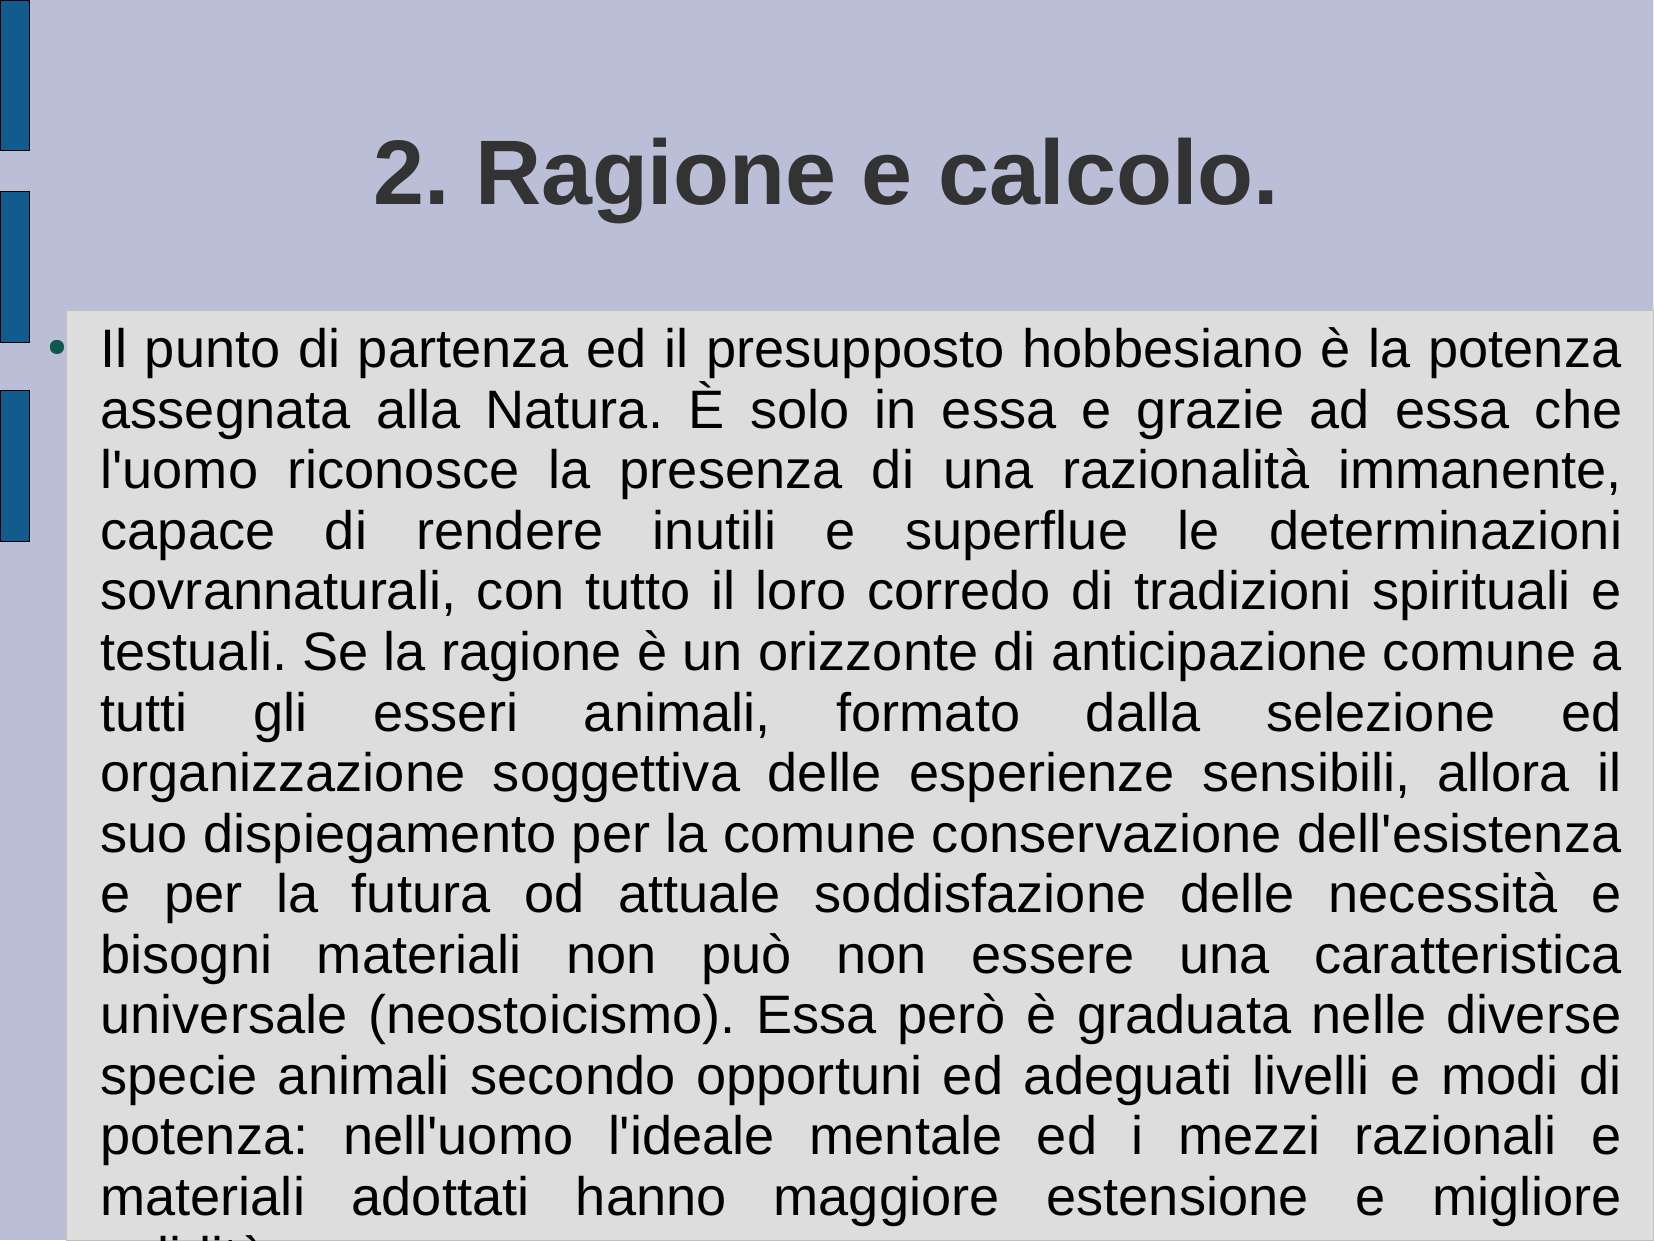

# 2. Ragione e calcolo.
Il punto di partenza ed il presupposto hobbesiano è la potenza assegnata alla Natura. È solo in essa e grazie ad essa che l'uomo riconosce la presenza di una razionalità immanente, capace di rendere inutili e superflue le determinazioni sovrannaturali, con tutto il loro corredo di tradizioni spirituali e testuali. Se la ragione è un orizzonte di anticipazione comune a tutti gli esseri animali, formato dalla selezione ed organizzazione soggettiva delle esperienze sensibili, allora il suo dispiegamento per la comune conservazione dell'esistenza e per la futura od attuale soddisfazione delle necessità e bisogni materiali non può non essere una caratteristica universale (neostoicismo). Essa però è graduata nelle diverse specie animali secondo opportuni ed adeguati livelli e modi di potenza: nell'uomo l'ideale mentale ed i mezzi razionali e materiali adottati hanno maggiore estensione e migliore validità.